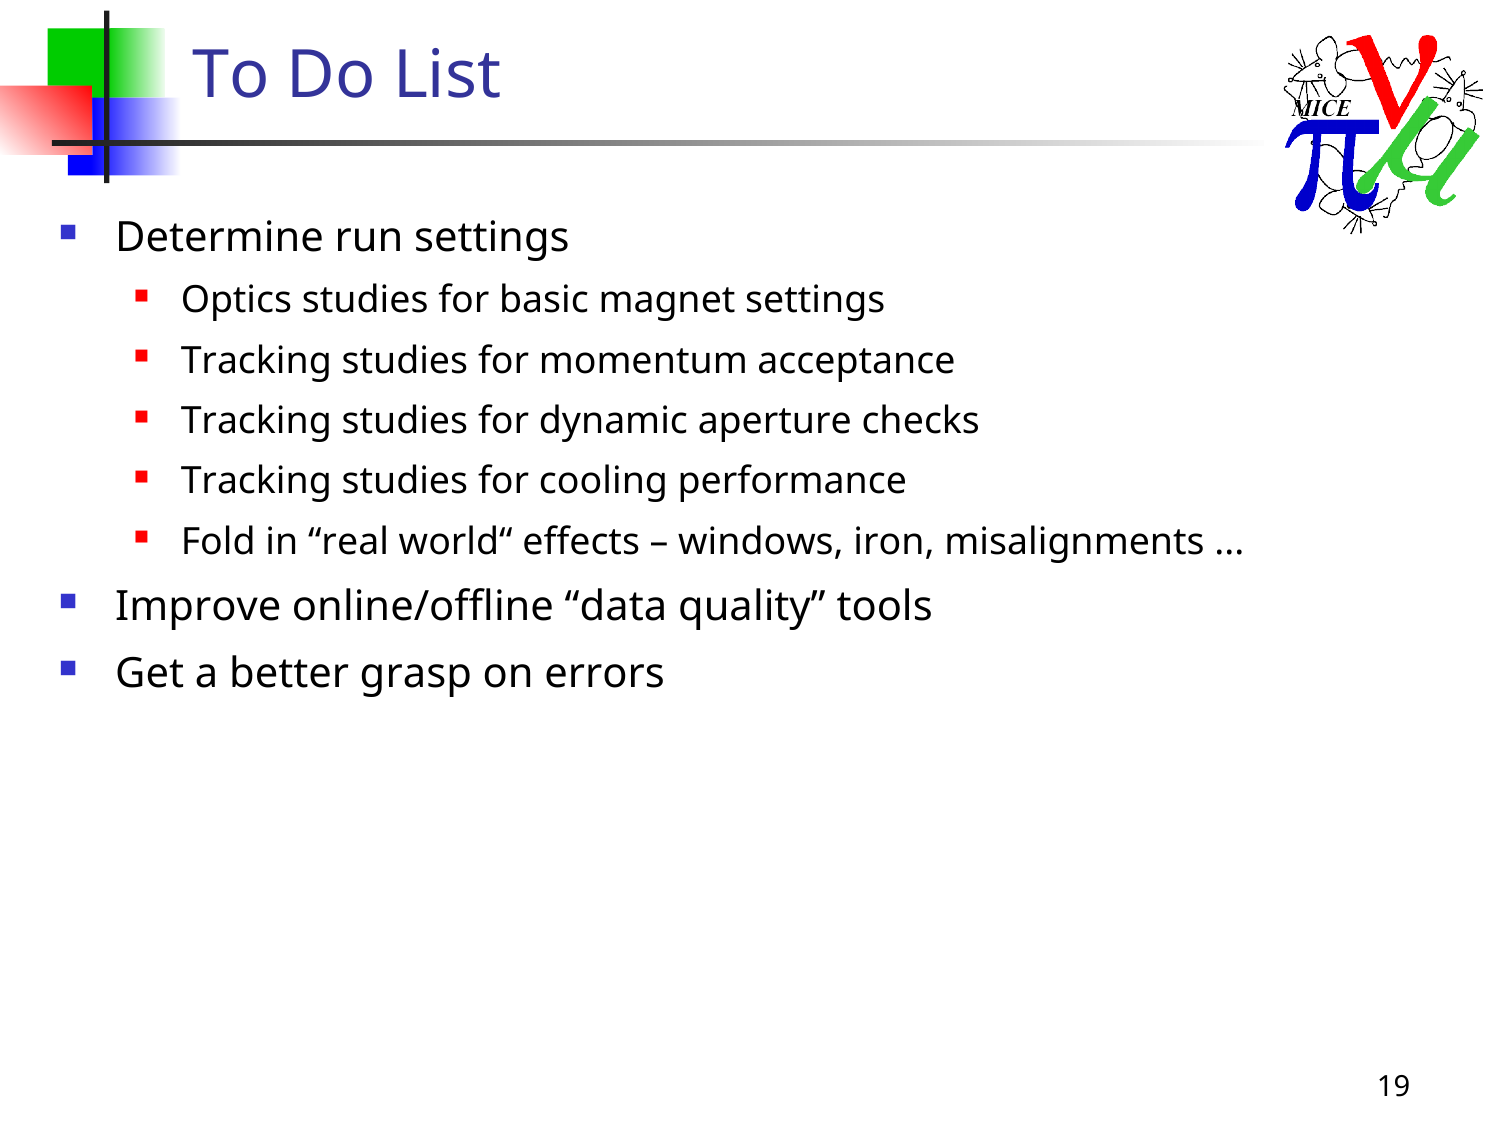

# To Do List
Determine run settings
Optics studies for basic magnet settings
Tracking studies for momentum acceptance
Tracking studies for dynamic aperture checks
Tracking studies for cooling performance
Fold in “real world“ effects – windows, iron, misalignments ...
Improve online/offline “data quality” tools
Get a better grasp on errors
19